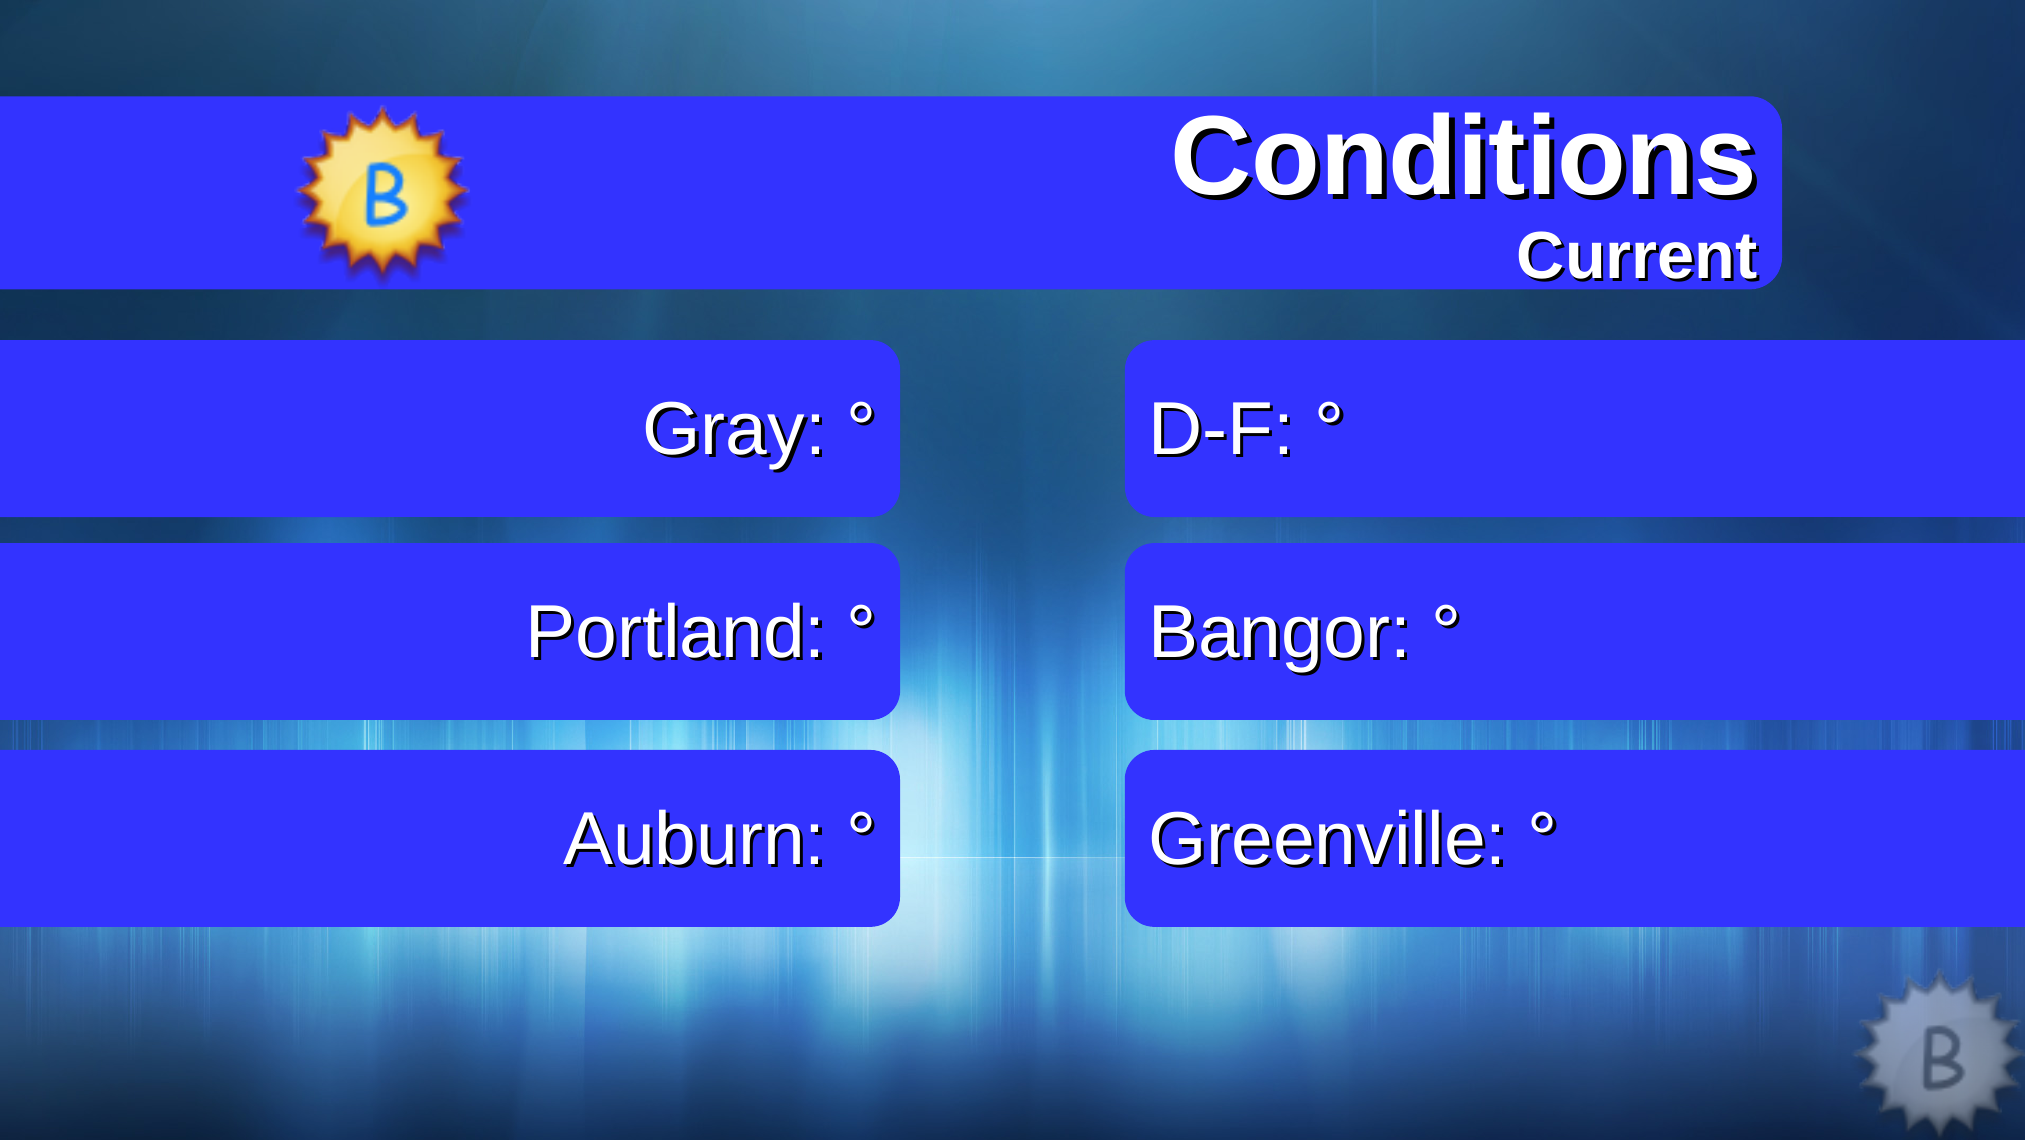

Conditions
Current
Gray: °
D-F: °
Portland: °
Bangor: °
Auburn: °
Greenville: °